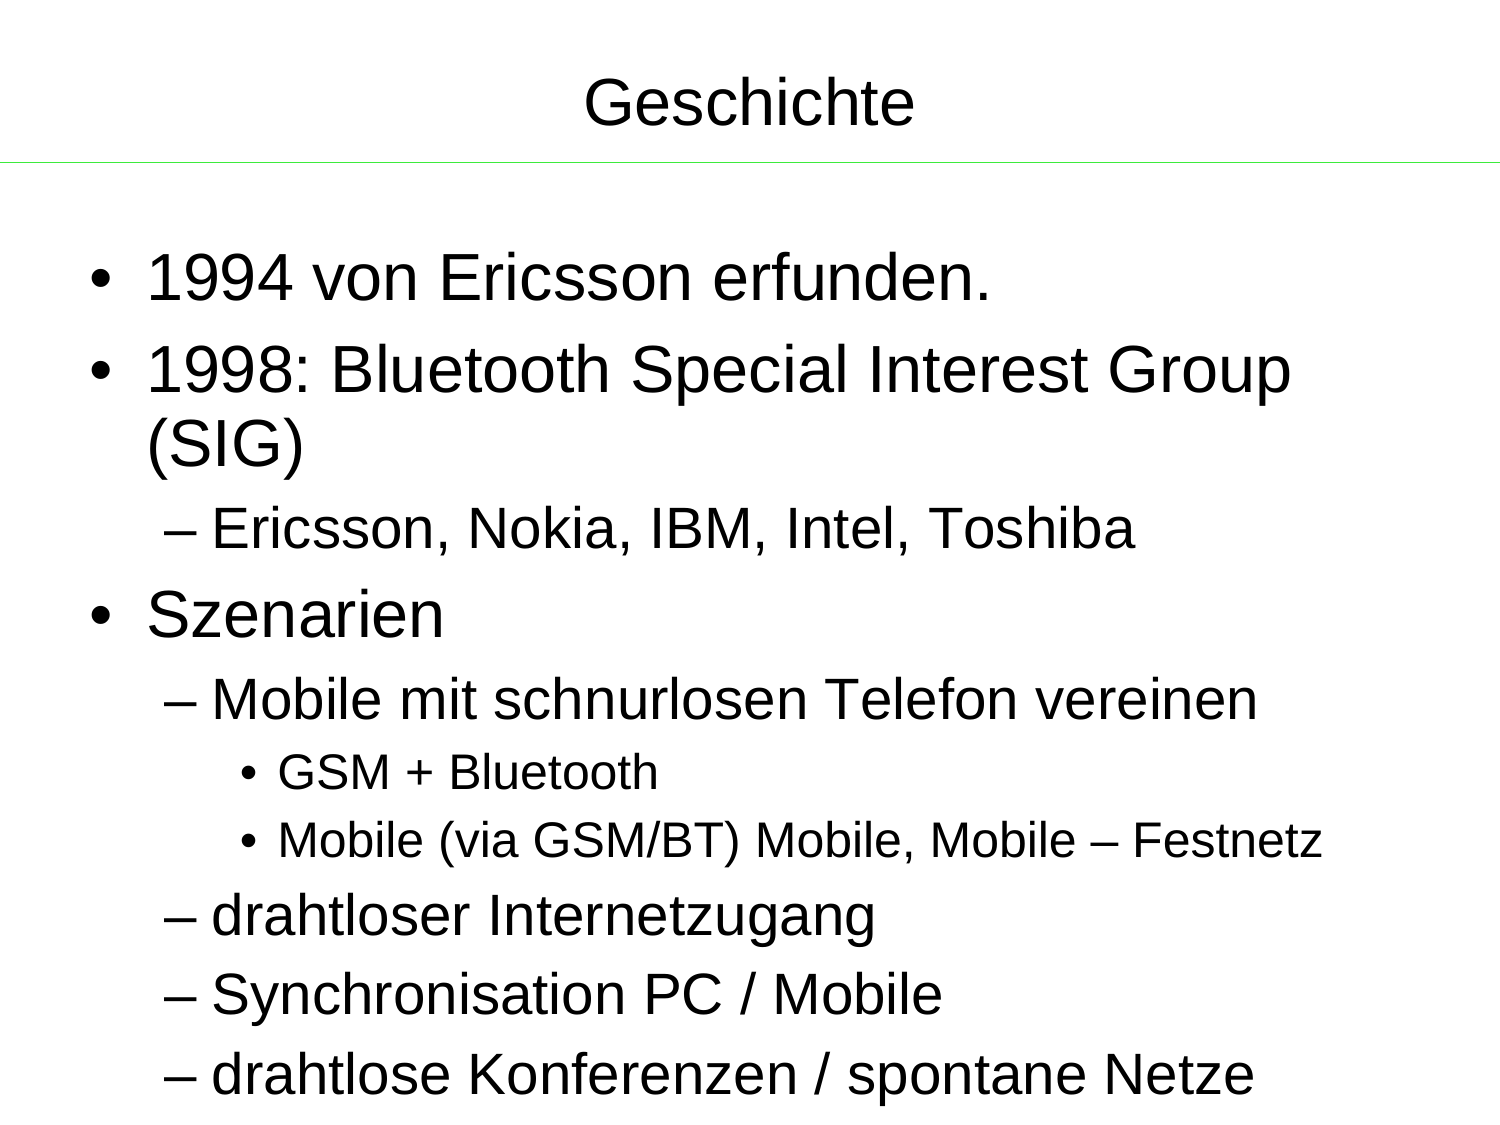

# Geschichte
1994 von Ericsson erfunden.
1998: Bluetooth Special Interest Group (SIG)
Ericsson, Nokia, IBM, Intel, Toshiba
Szenarien
Mobile mit schnurlosen Telefon vereinen
GSM + Bluetooth
Mobile (via GSM/BT) Mobile, Mobile – Festnetz
drahtloser Internetzugang
Synchronisation PC / Mobile
drahtlose Konferenzen / spontane Netze